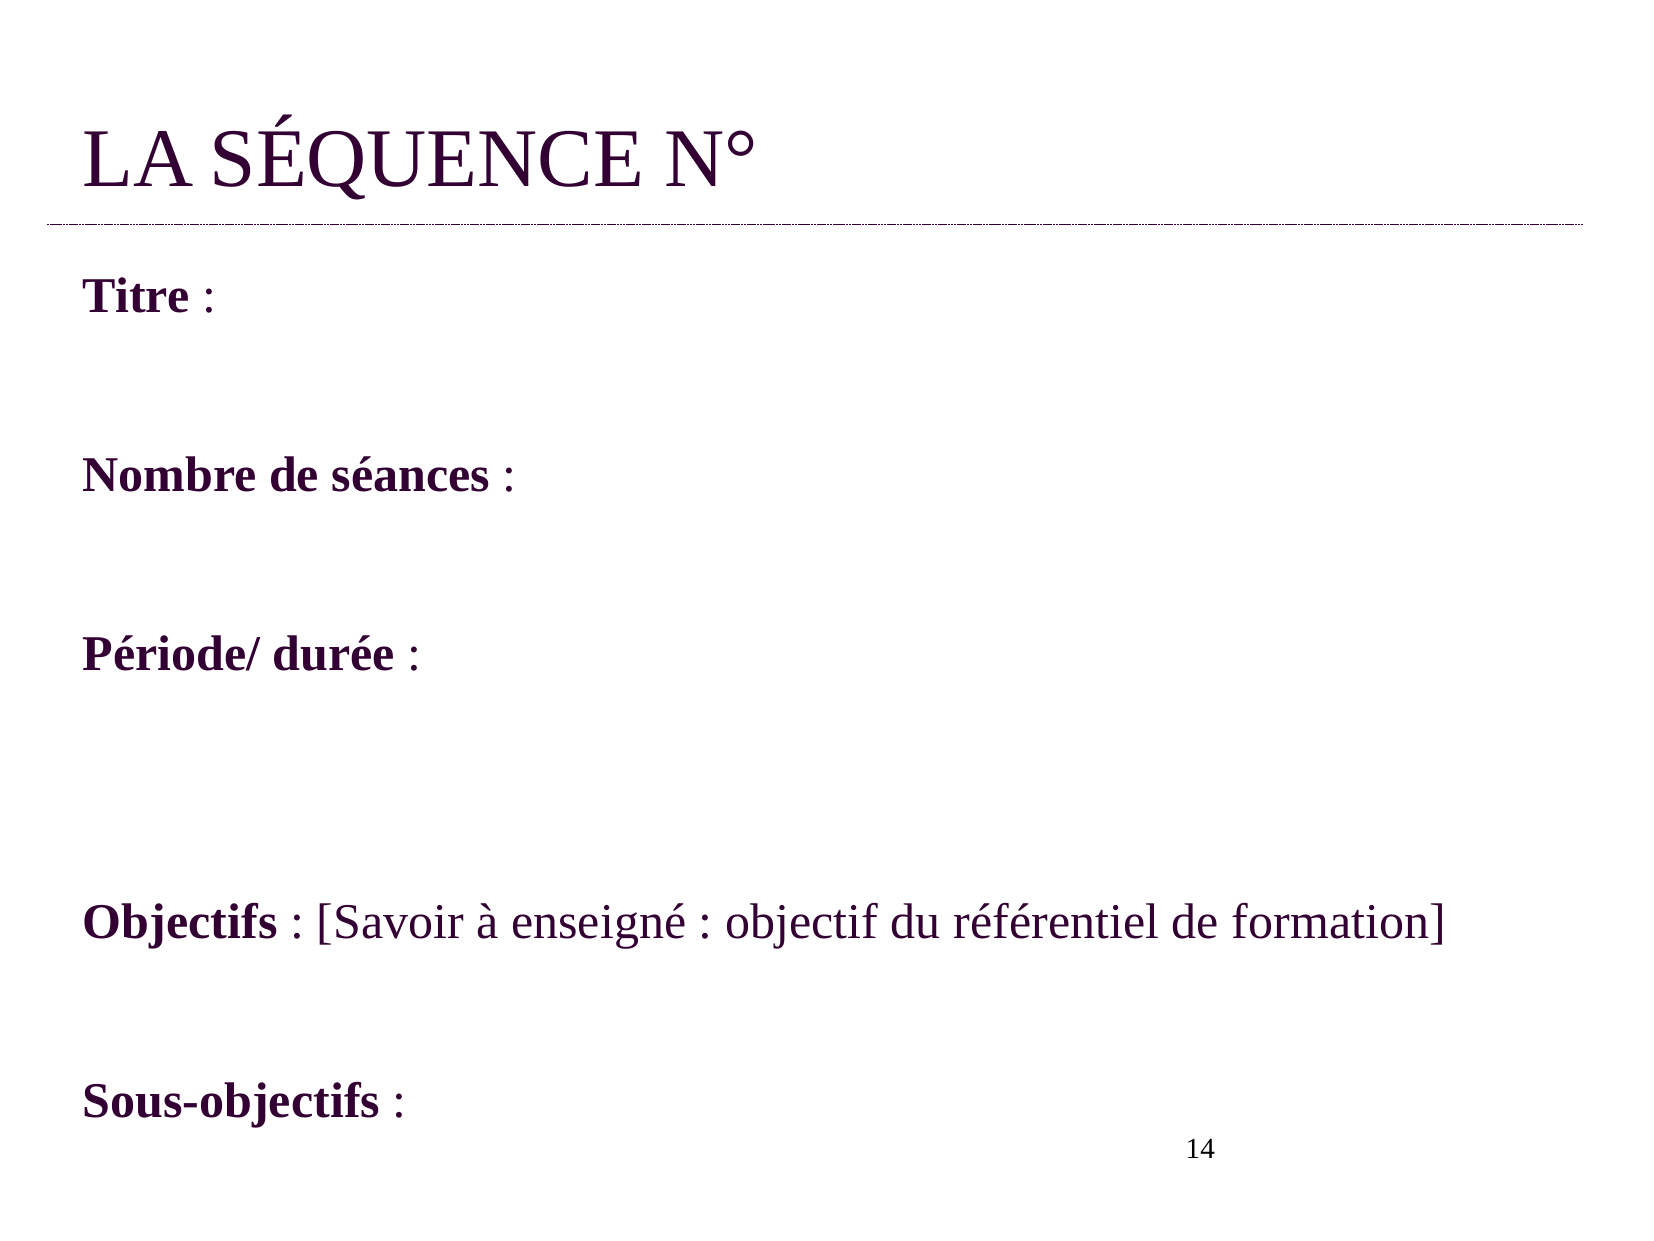

# LA SÉQUENCE N°
Titre :
Nombre de séances :
Période/ durée :
Objectifs : [Savoir à enseigné : objectif du référentiel de formation]
Sous-objectifs :
12